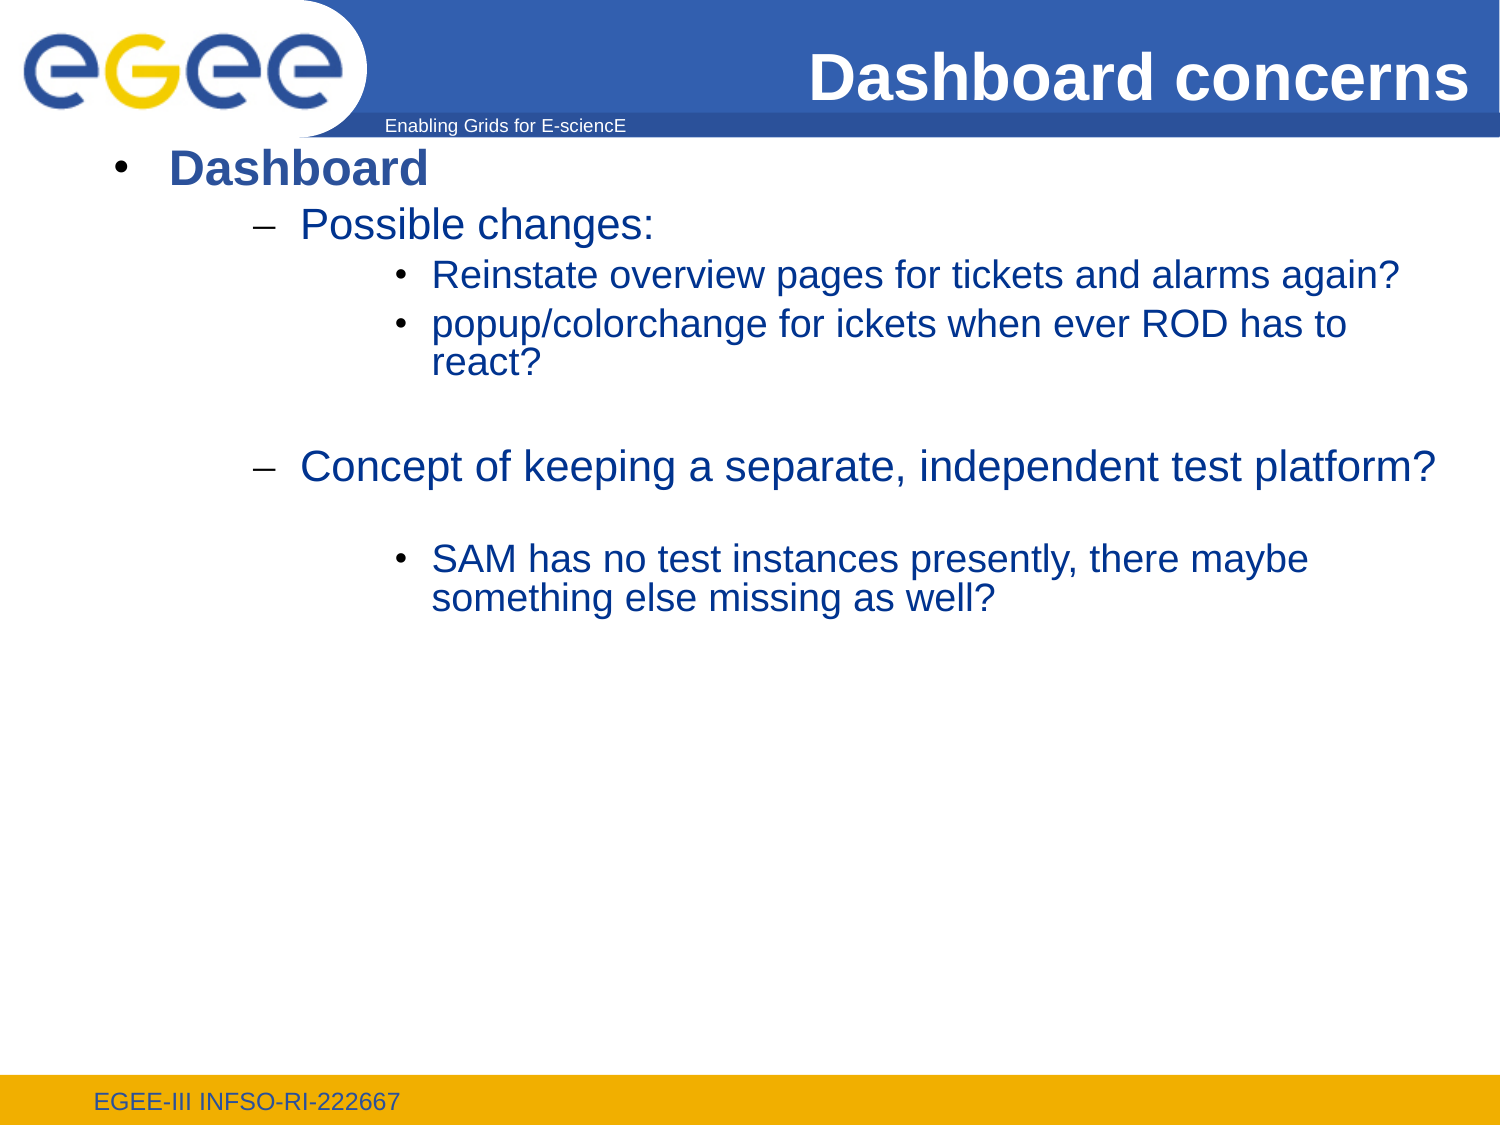

# Dashboard concerns
Dashboard
Possible changes:
Reinstate overview pages for tickets and alarms again?
popup/colorchange for ickets when ever ROD has to react?
Concept of keeping a separate, independent test platform?
SAM has no test instances presently, there maybe something else missing as well?